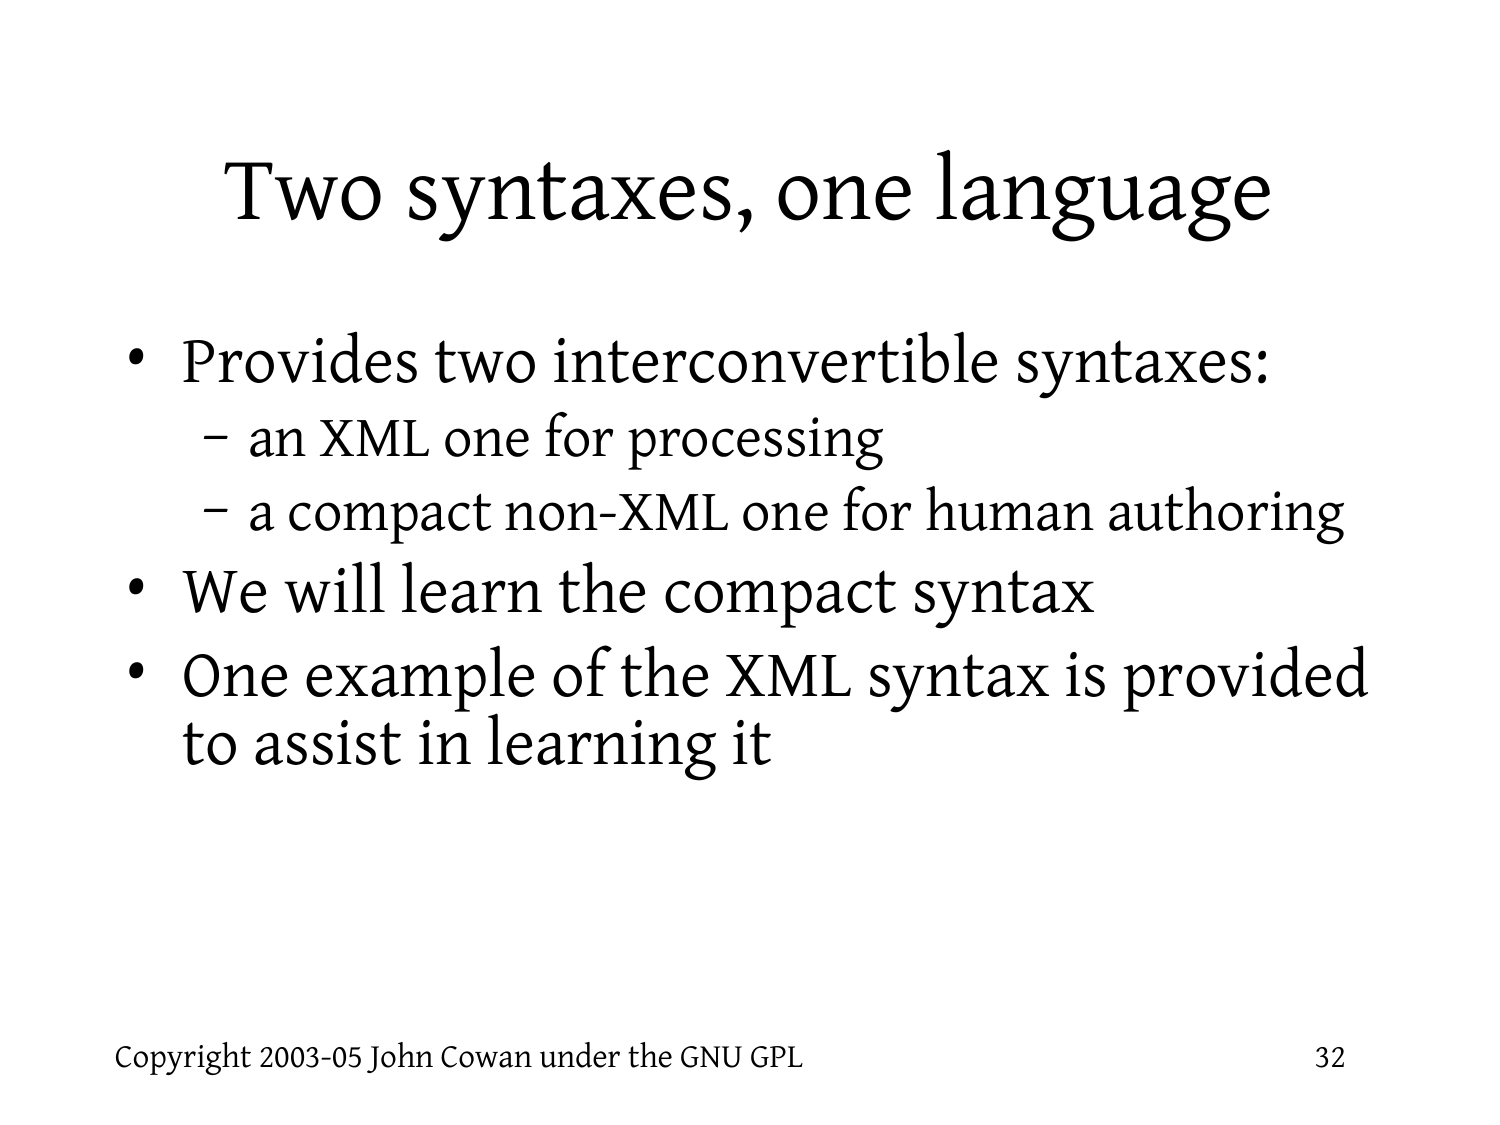

# Two syntaxes, one language
Provides two interconvertible syntaxes:
an XML one for processing
a compact non-XML one for human authoring
We will learn the compact syntax
One example of the XML syntax is provided to assist in learning it